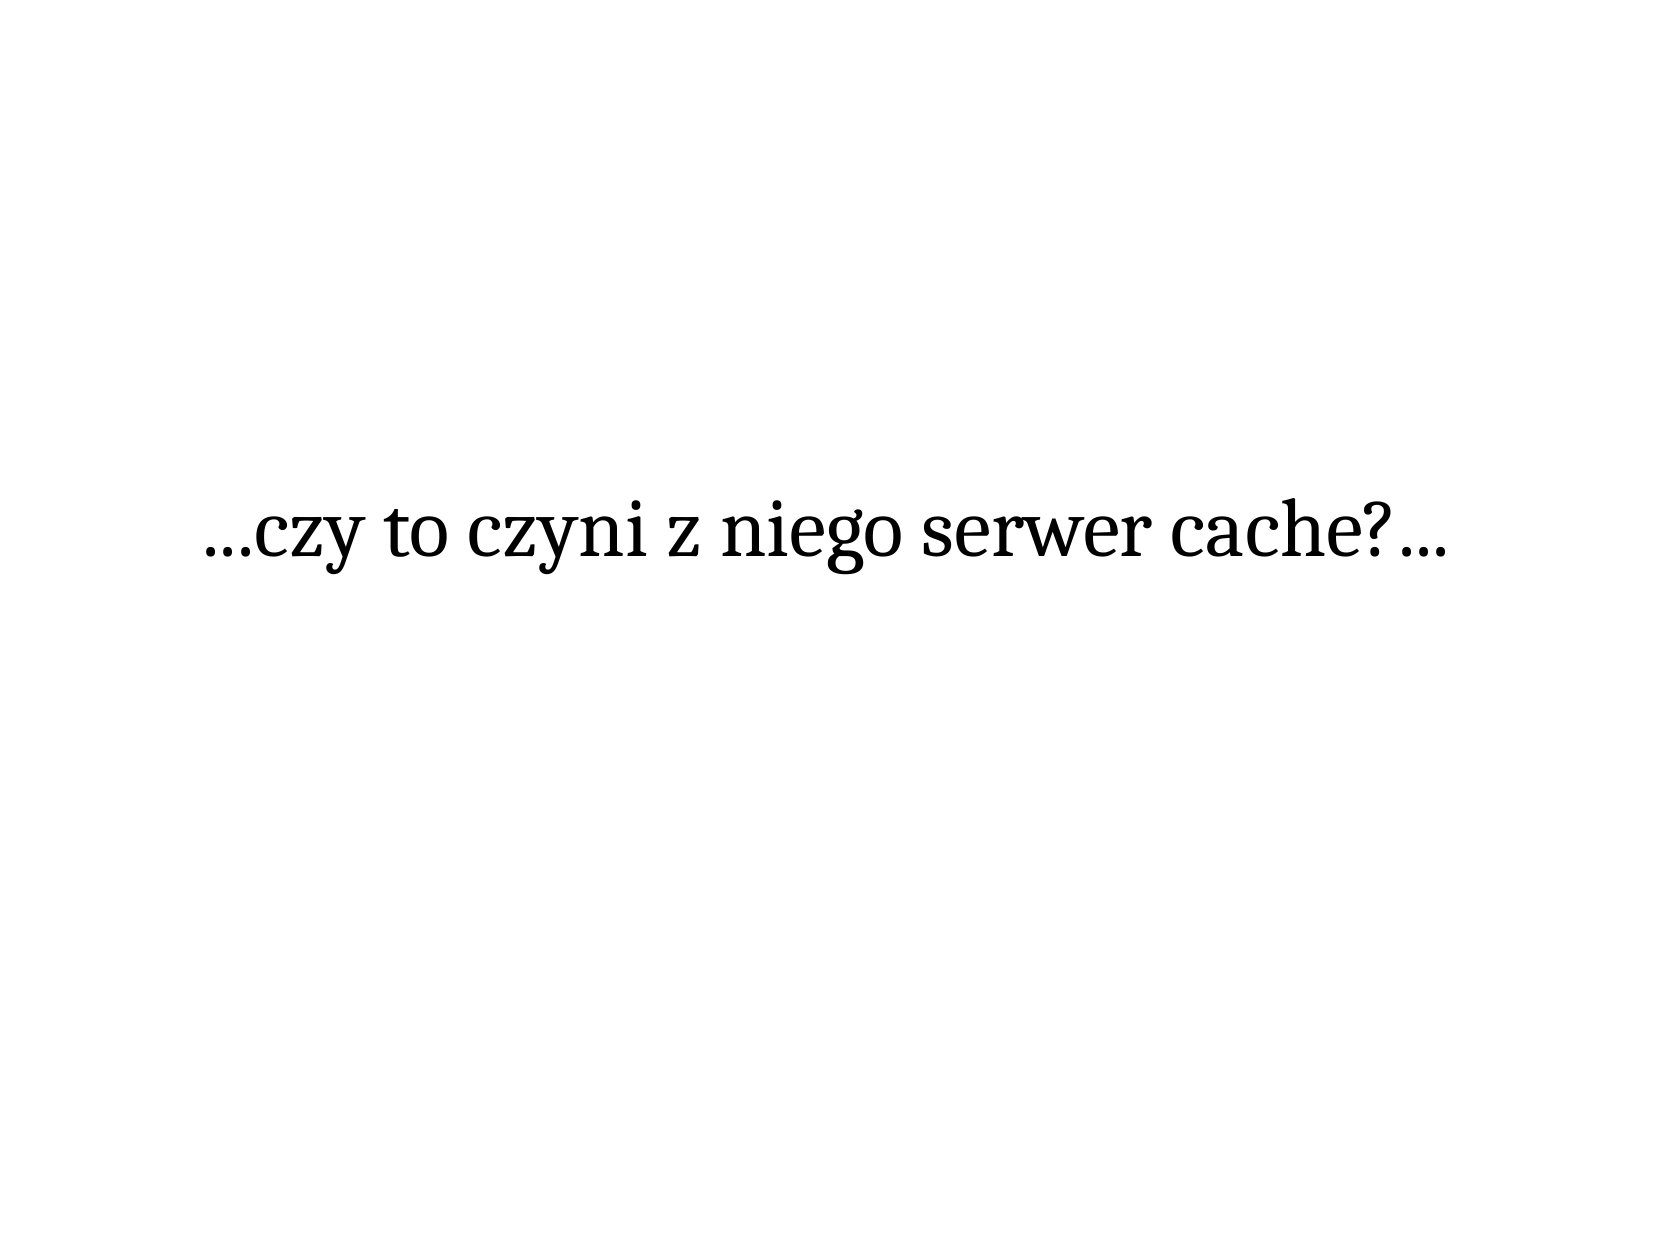

# ...czy to czyni z niego serwer cache?...